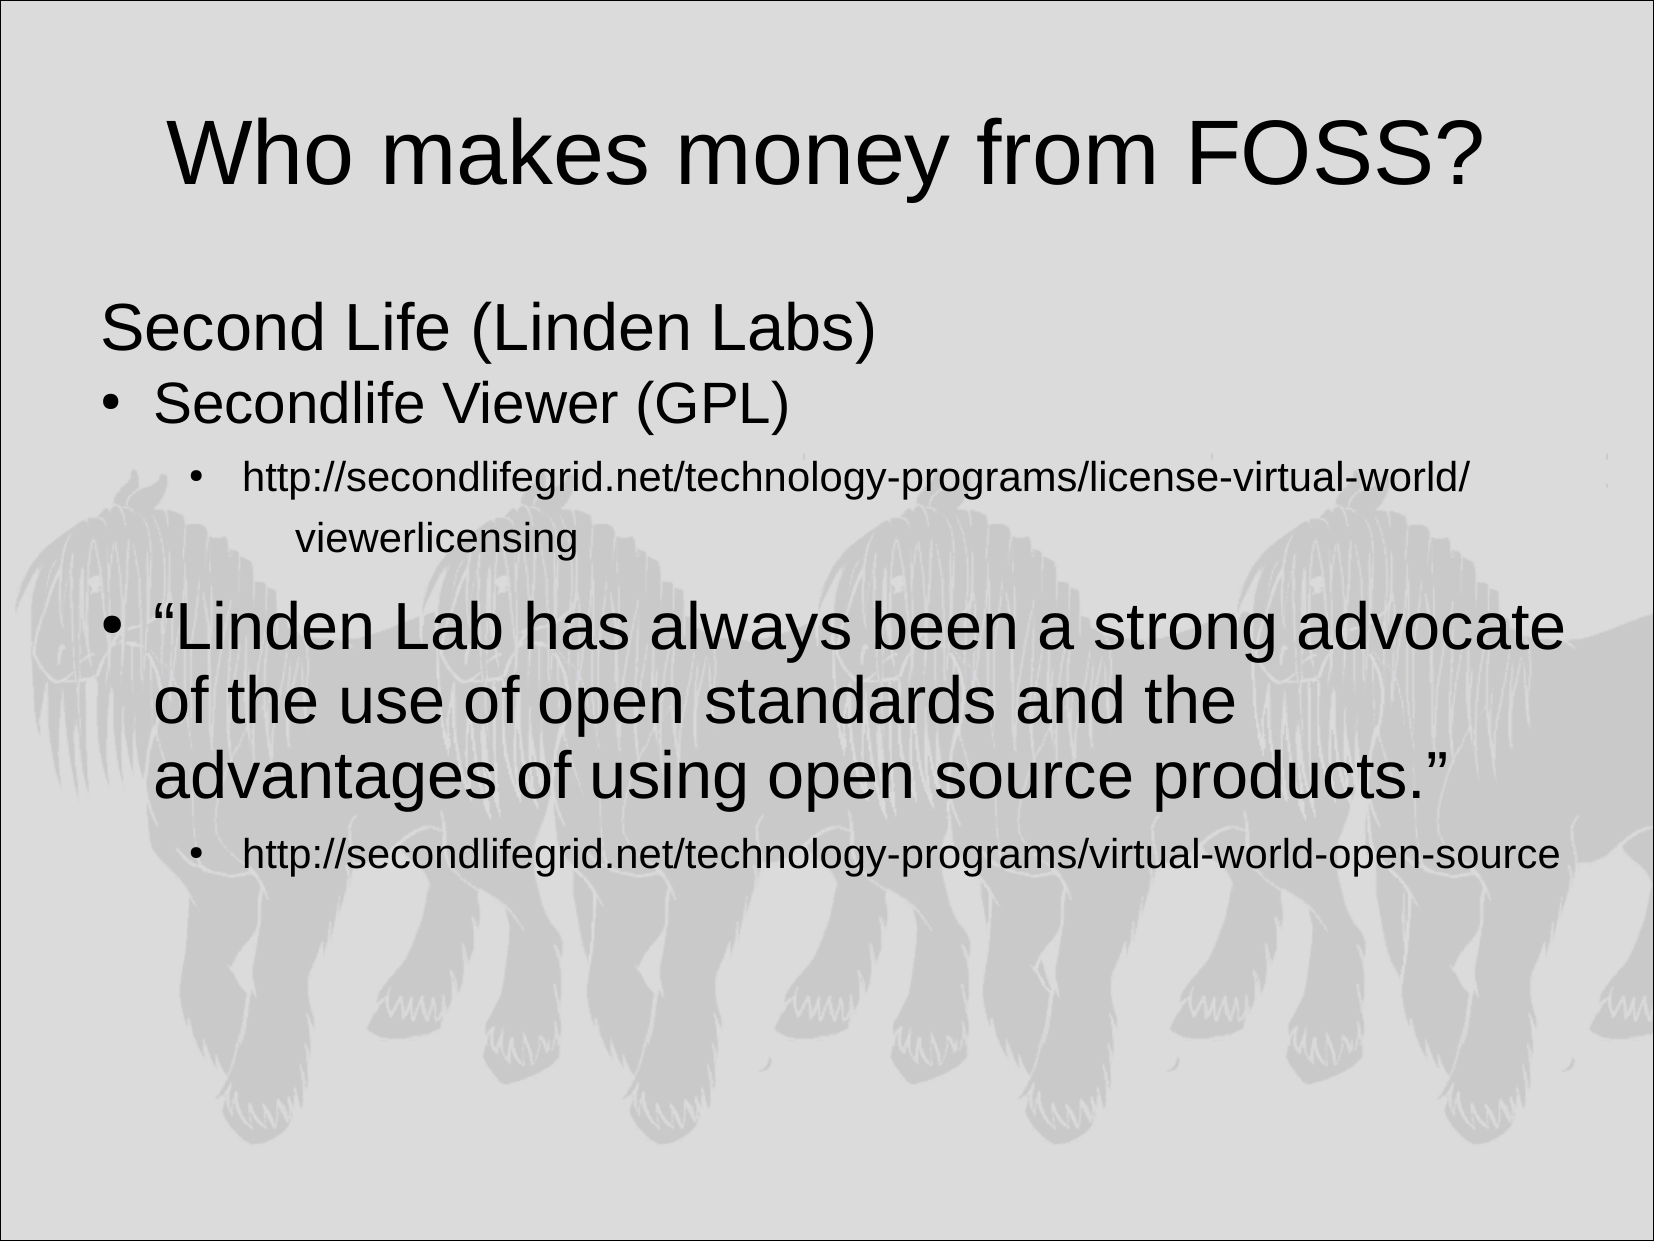

# Who makes money from FOSS?
Second Life (Linden Labs)
Secondlife Viewer (GPL)
http://secondlifegrid.net/technology-programs/license-virtual-world/viewerlicensing
“Linden Lab has always been a strong advocate of the use of open standards and the advantages of using open source products.”
http://secondlifegrid.net/technology-programs/virtual-world-open-source